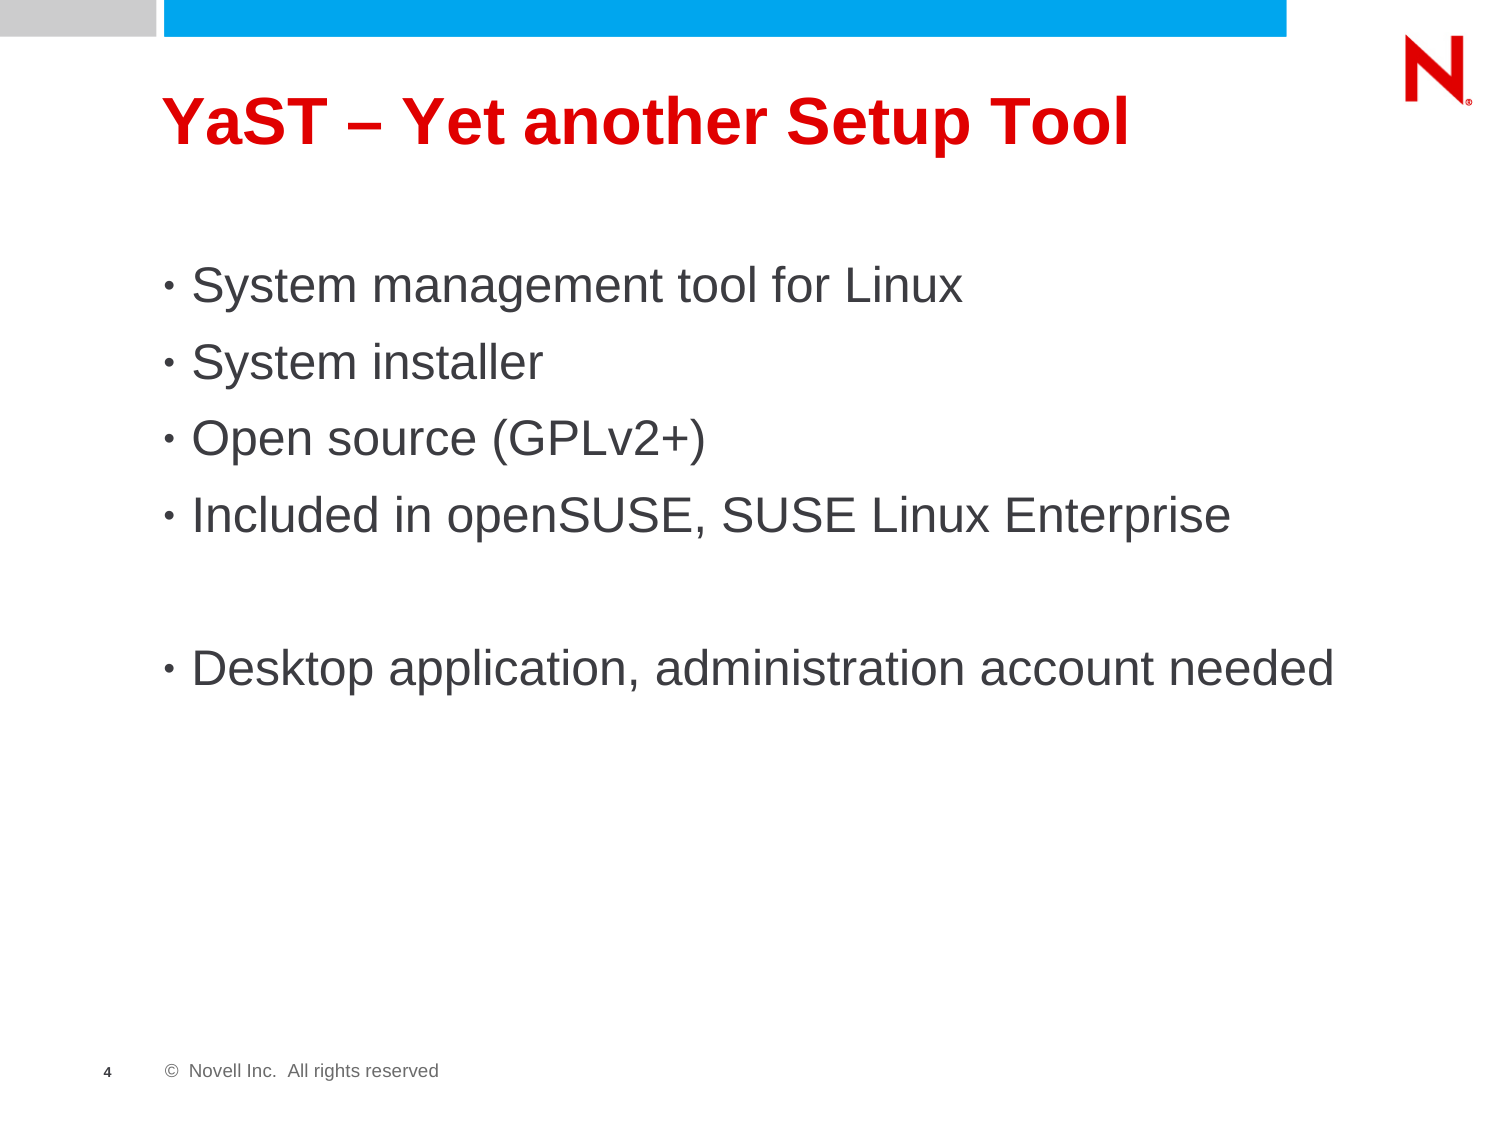

# YaST – Yet another Setup Tool
System management tool for Linux
System installer
Open source (GPLv2+)
Included in openSUSE, SUSE Linux Enterprise
Desktop application, administration account needed